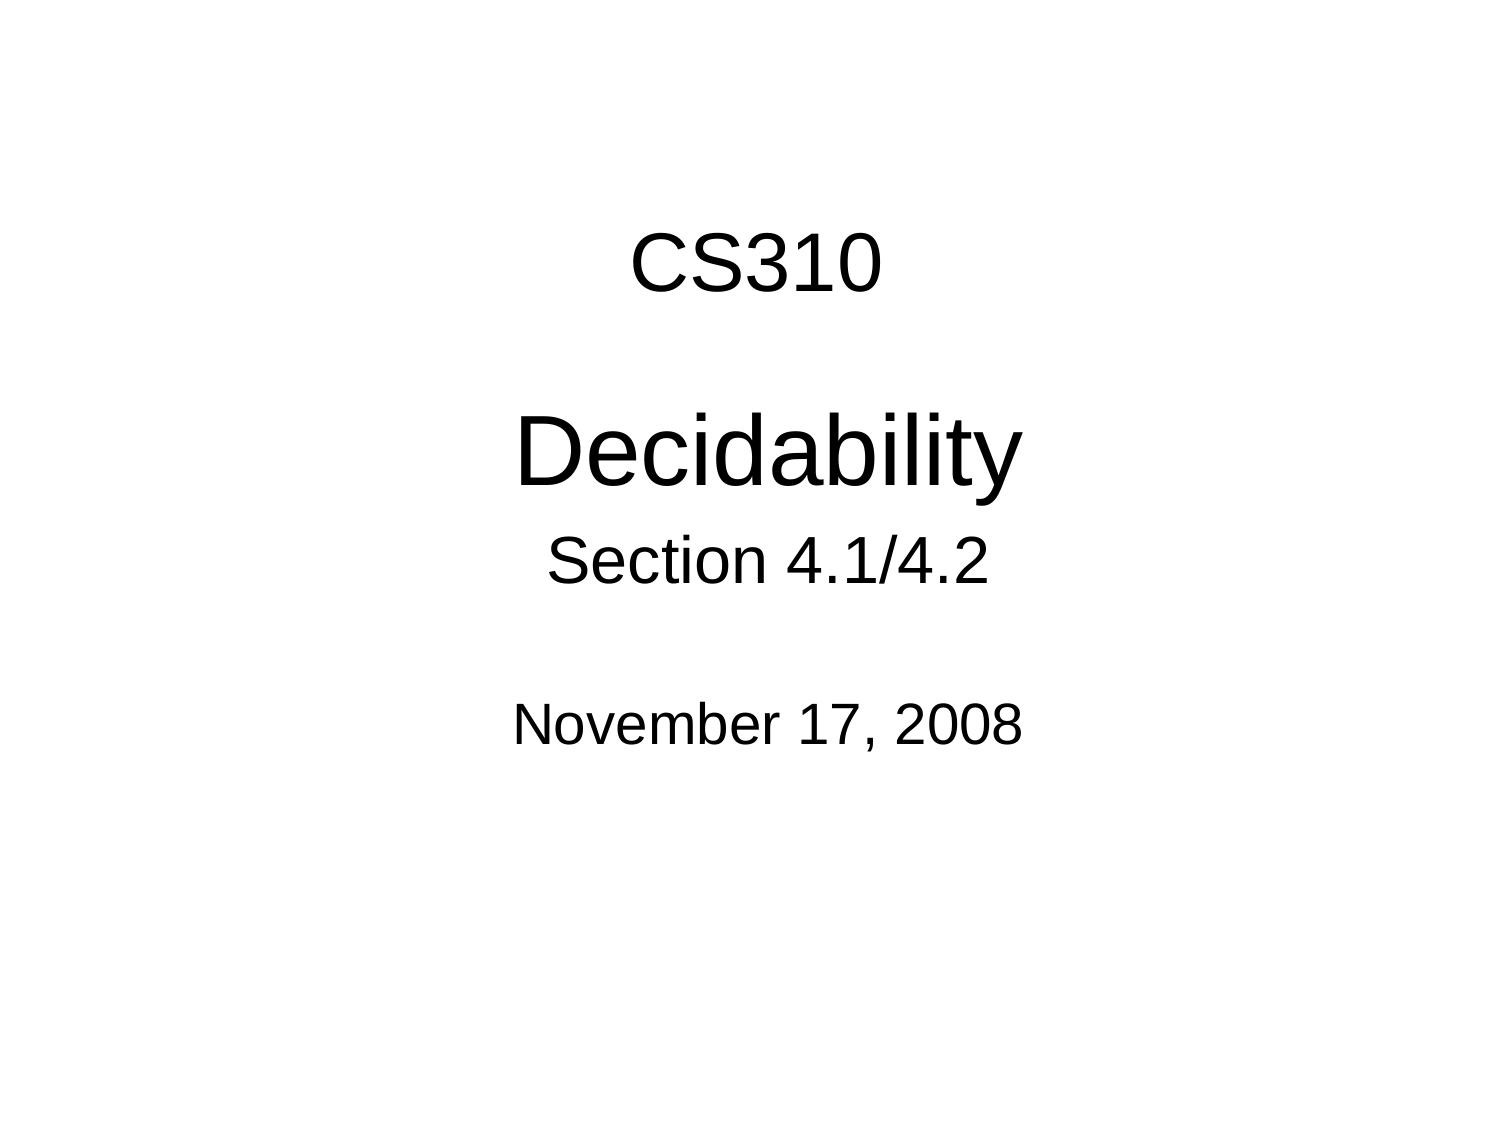

# CS310
Decidability
Section 4.1/4.2
November 17, 2008